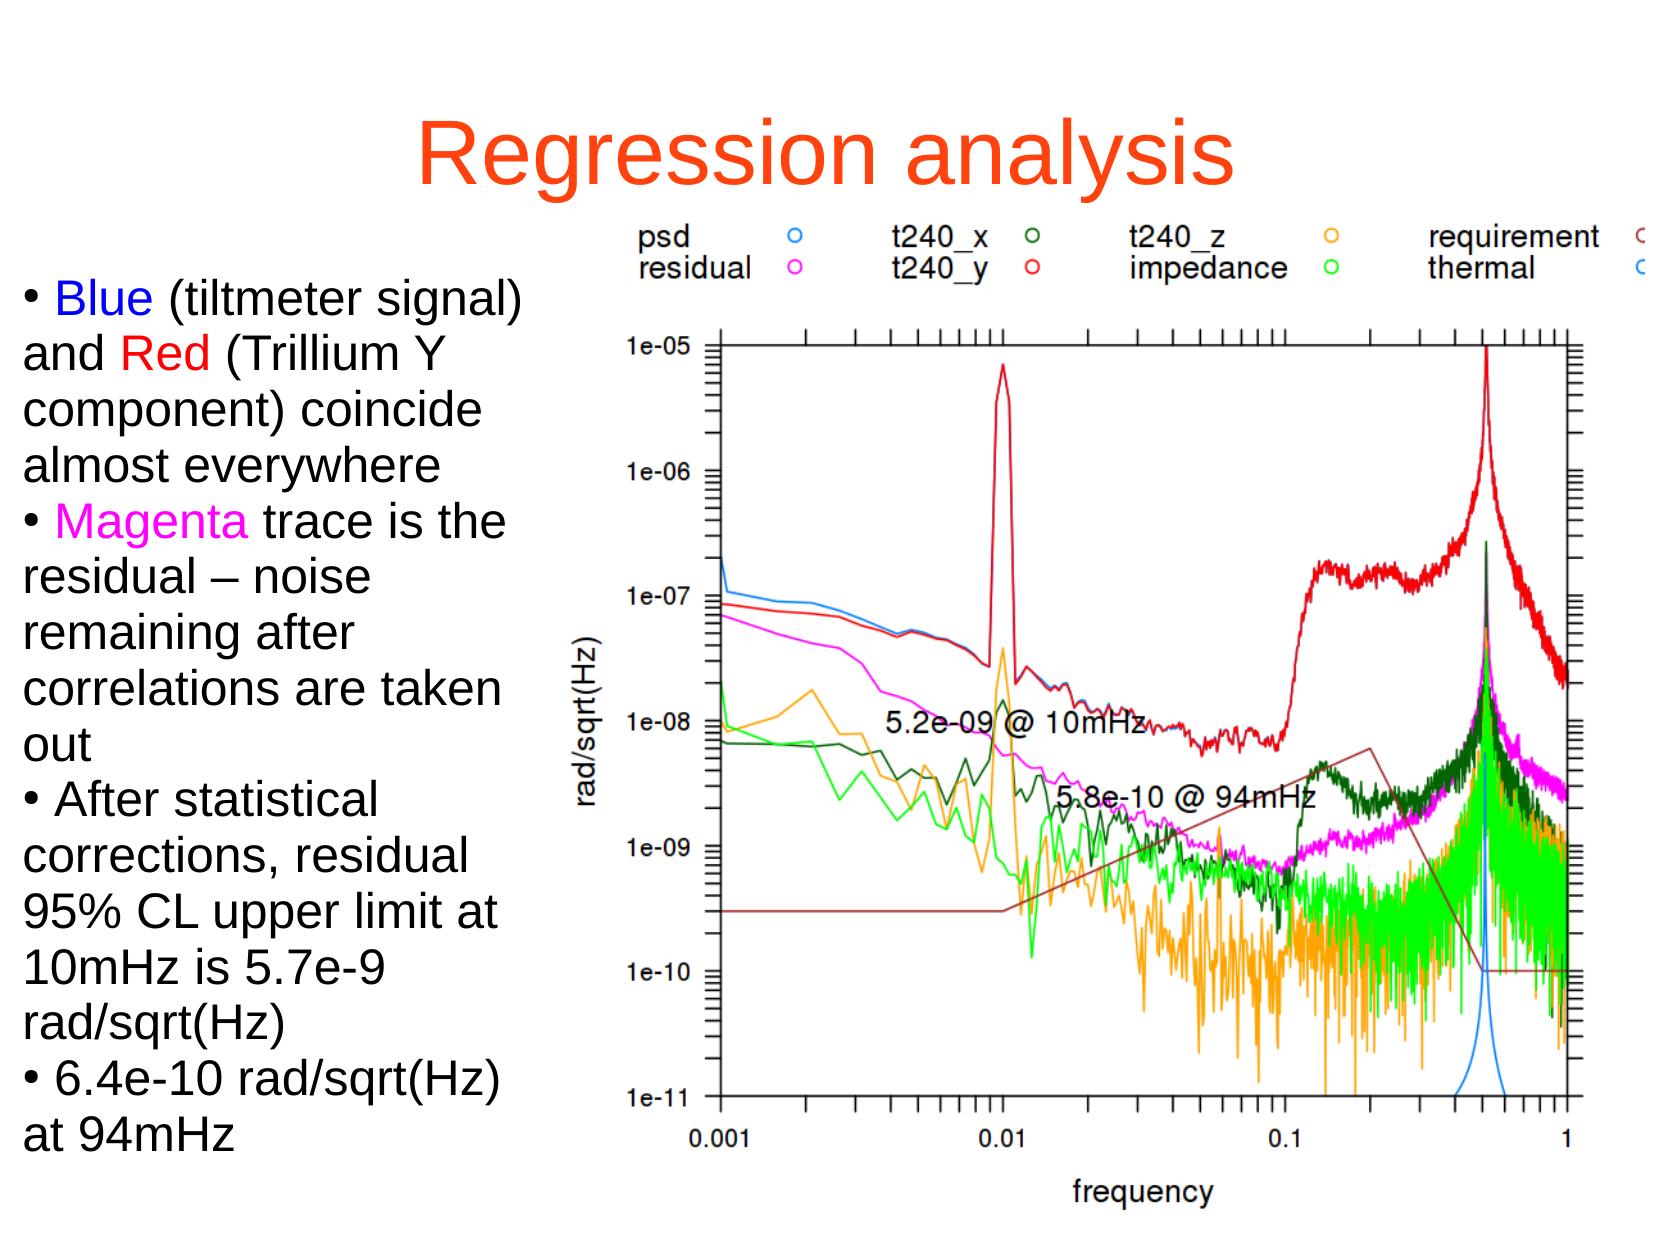

# Regression analysis
 Blue (tiltmeter signal) and Red (Trillium Y component) coincide almost everywhere
 Magenta trace is the residual – noise remaining after correlations are taken out
 After statistical corrections, residual 95% CL upper limit at 10mHz is 5.7e-9 rad/sqrt(Hz)
 6.4e-10 rad/sqrt(Hz) at 94mHz
30